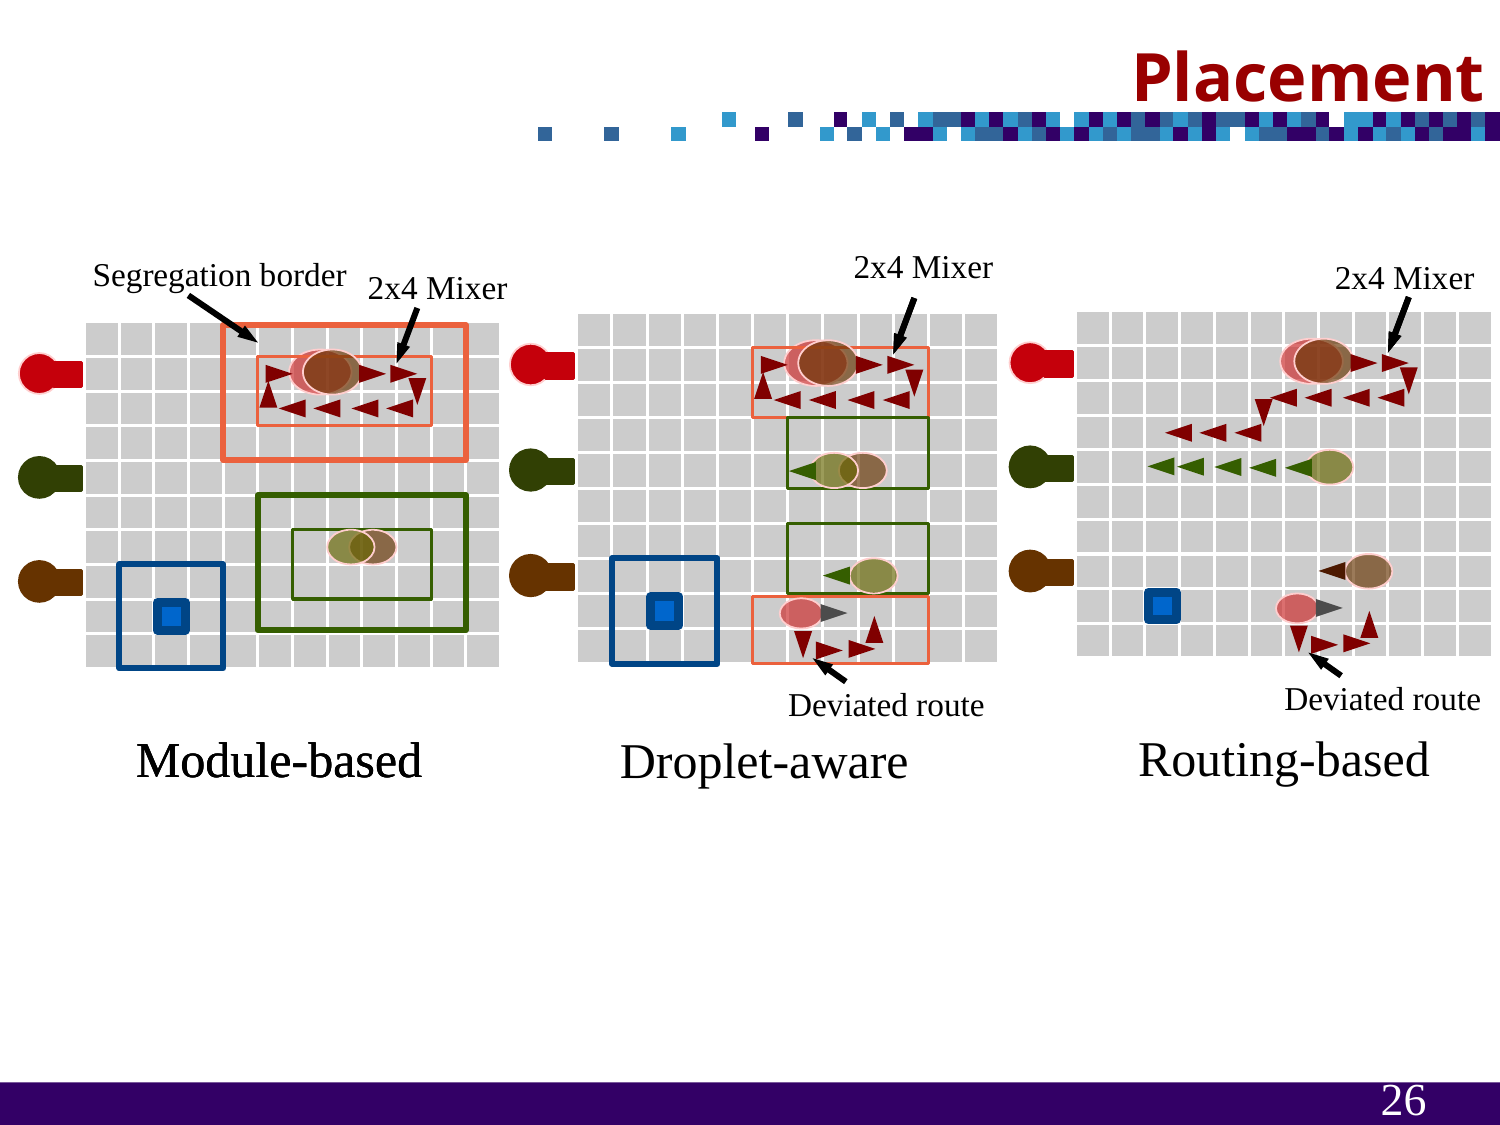

# Placement
2x4 Mixer
Deviated route
Segregation border
2x4 Mixer
2x4 Mixer
Deviated route
Routing-based
Module-based
Module-based
Module-based
Droplet-aware